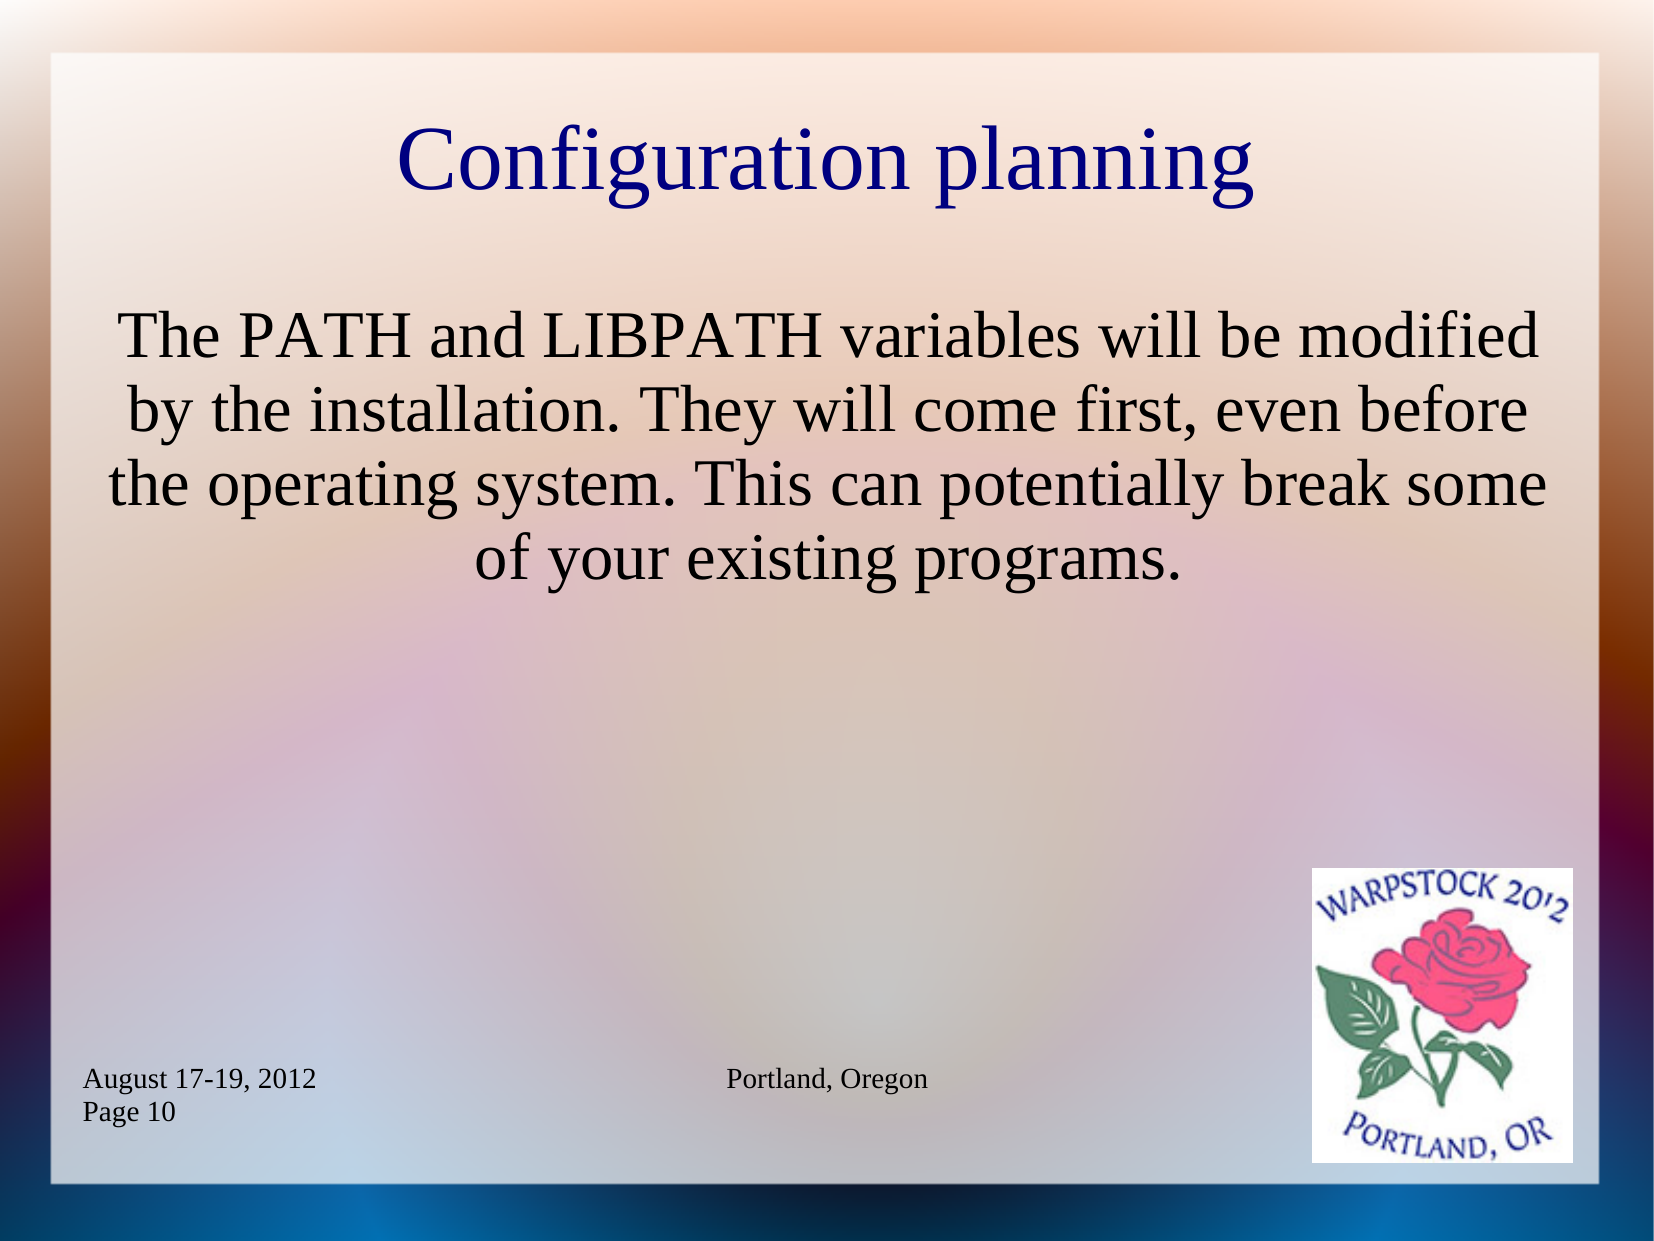

# Configuration planning
The PATH and LIBPATH variables will be modified by the installation. They will come first, even before the operating system. This can potentially break some of your existing programs.
August 17-19, 2012
Portland, Oregon